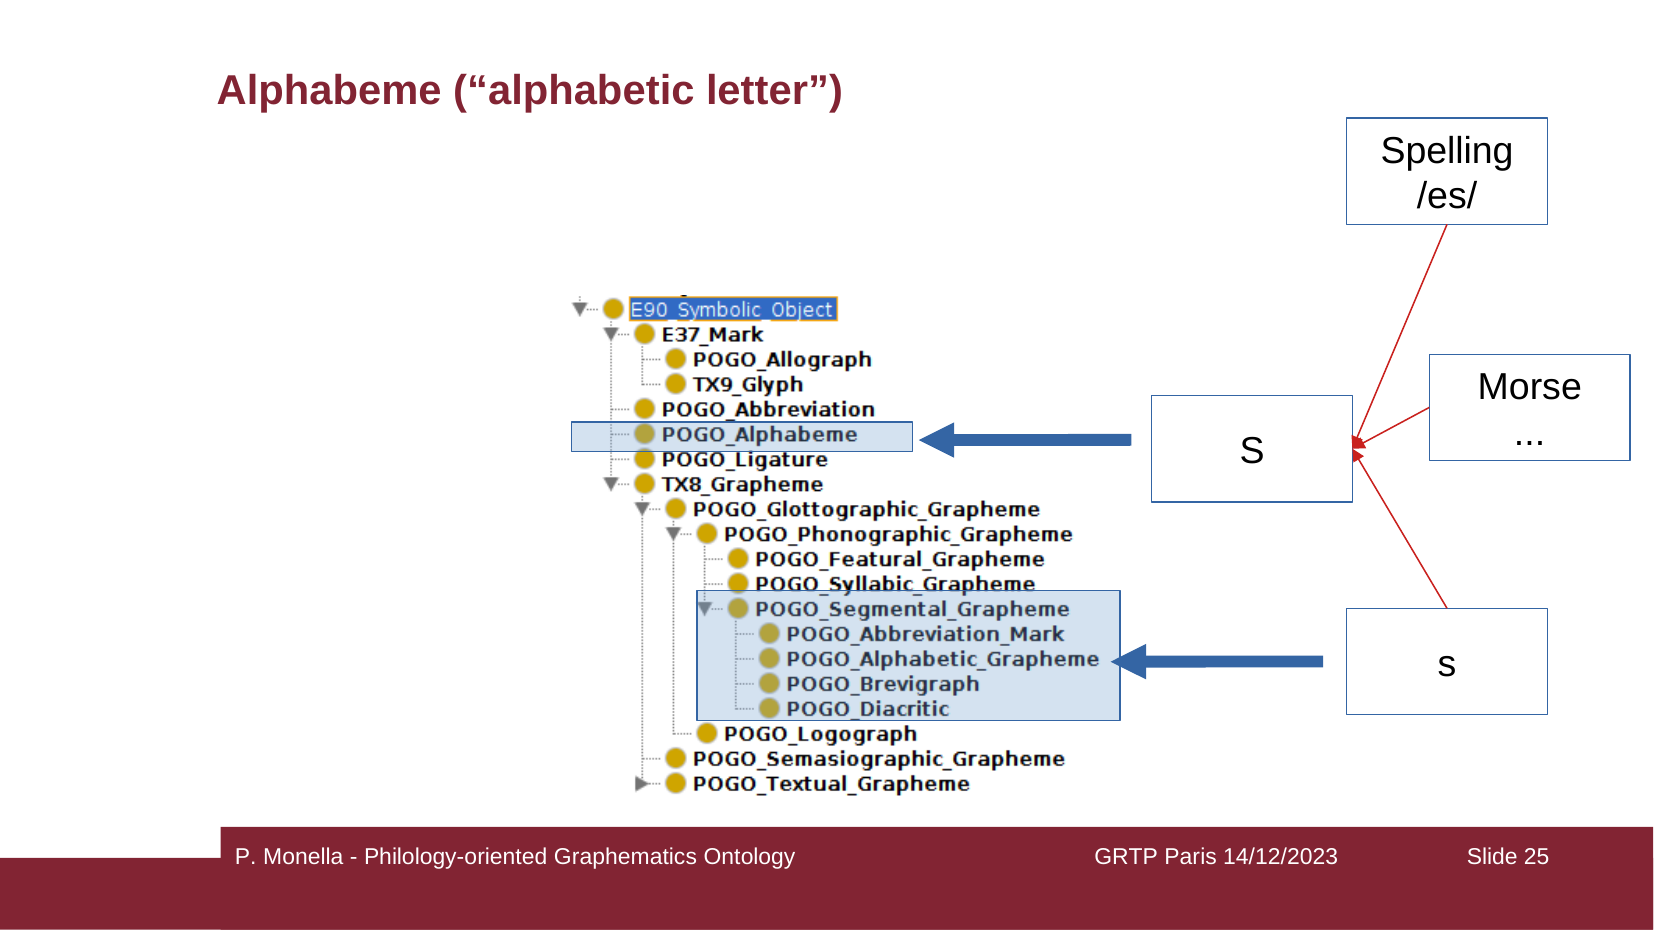

# Alphabeme (“alphabetic letter”)
Spelling
/es/
Morse
...
S
s
P. Monella - Philology-oriented Graphematics Ontology
25